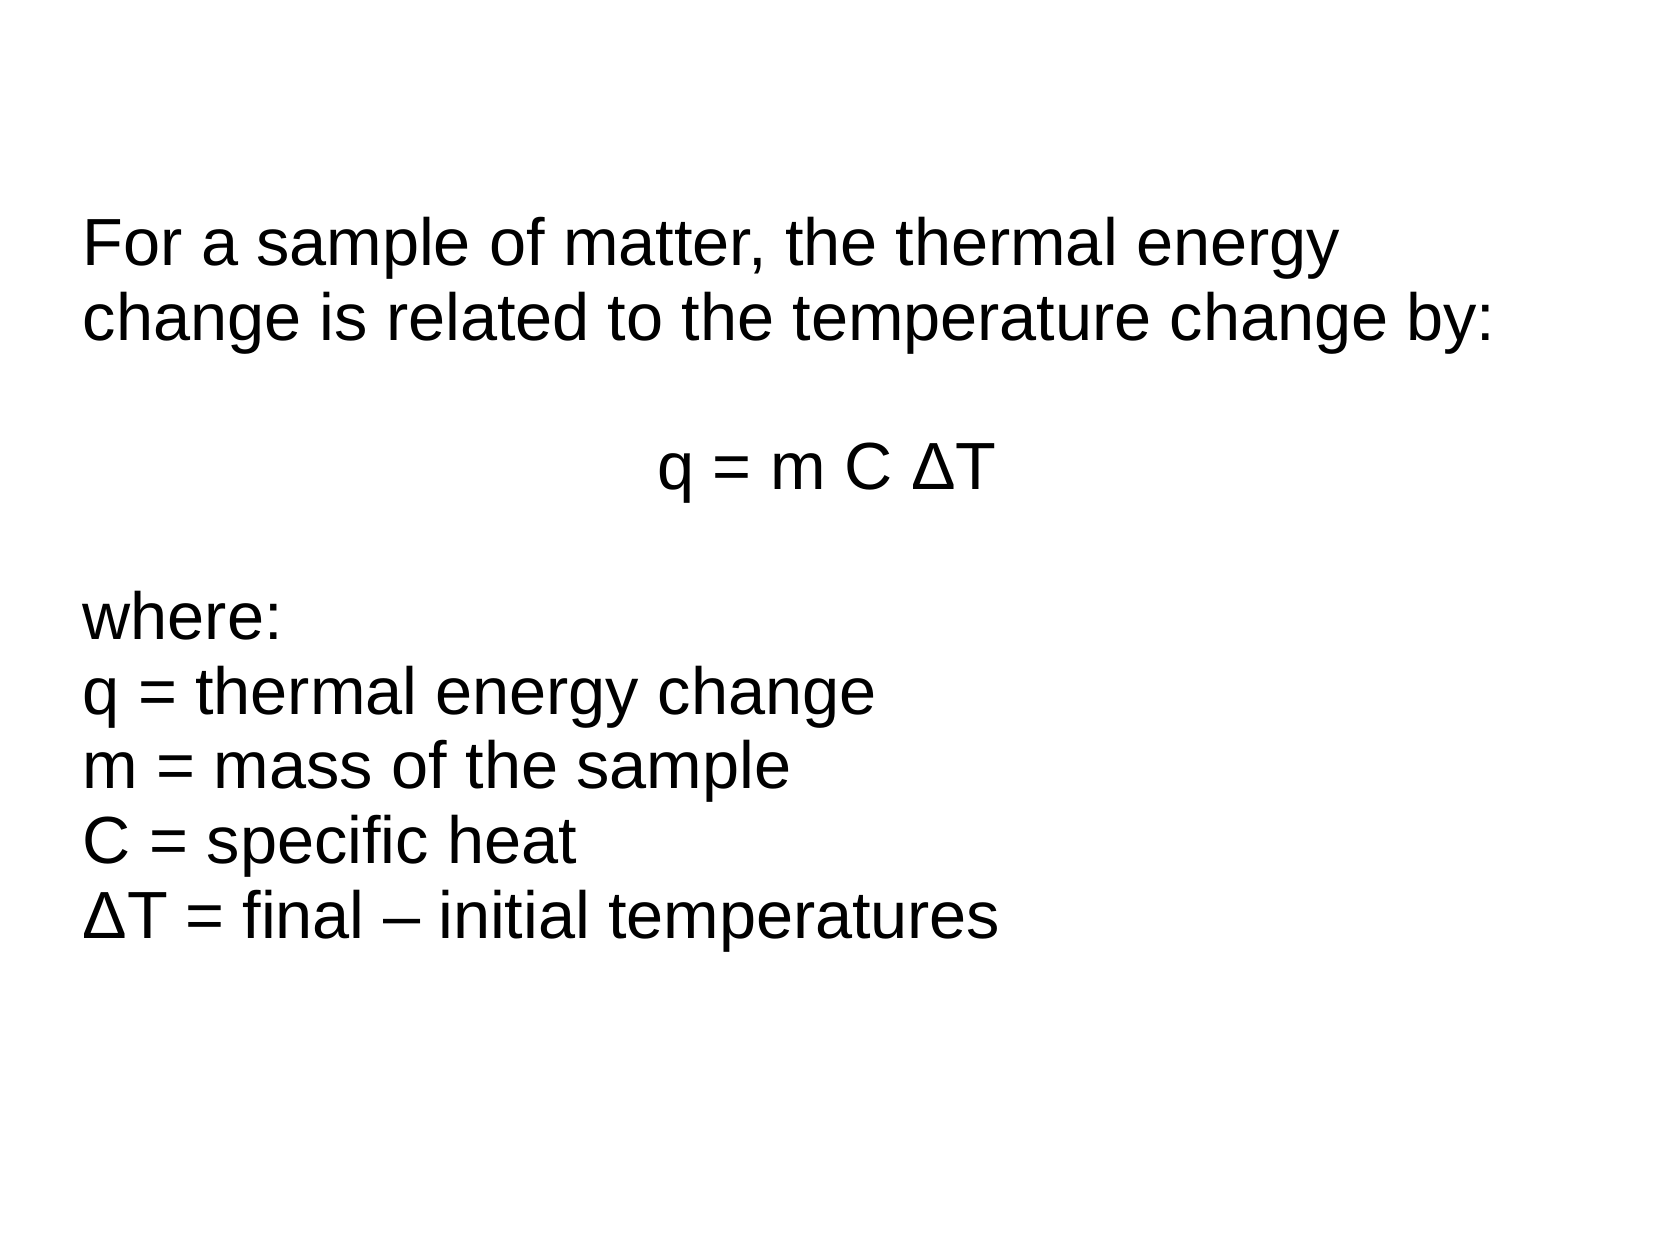

# For a sample of matter, the thermal energy change is related to the temperature change by:
q = m C ΔT
where:
q = thermal energy change
m = mass of the sample
C = specific heat
ΔT = final – initial temperatures